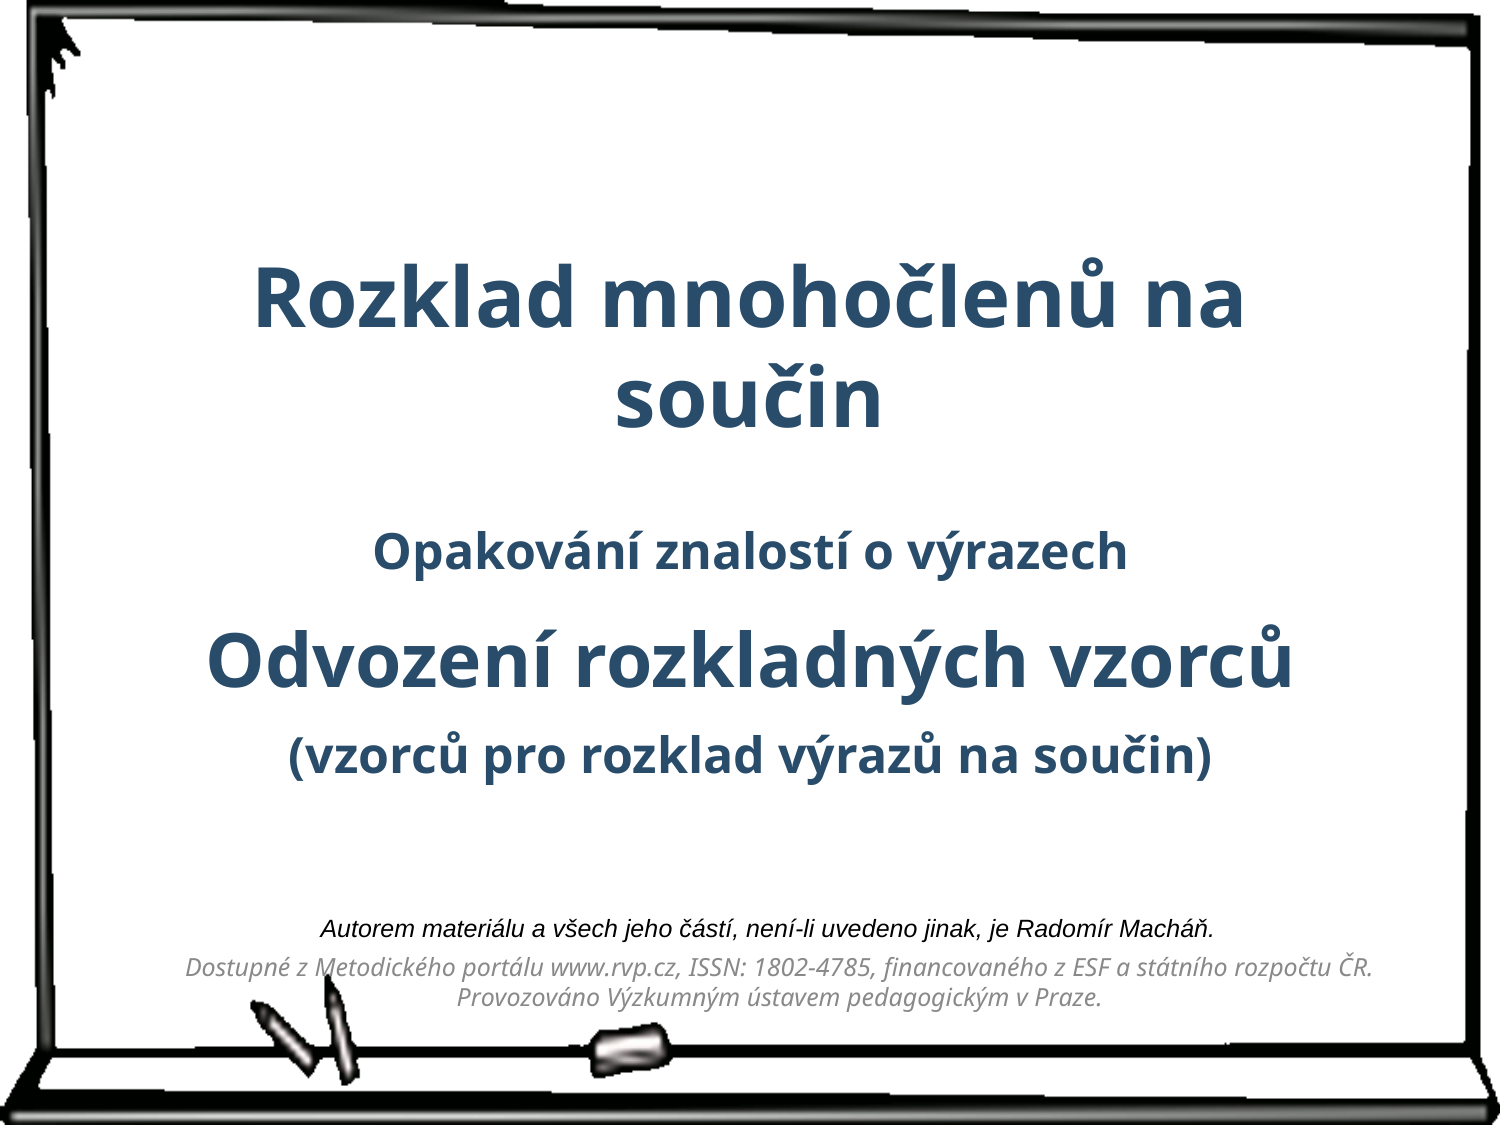

# Rozklad mnohočlenů na součin
Opakování znalostí o výrazech
Odvození rozkladných vzorců
(vzorců pro rozklad výrazů na součin)
Autorem materiálu a všech jeho částí, není-li uvedeno jinak, je Radomír Macháň.